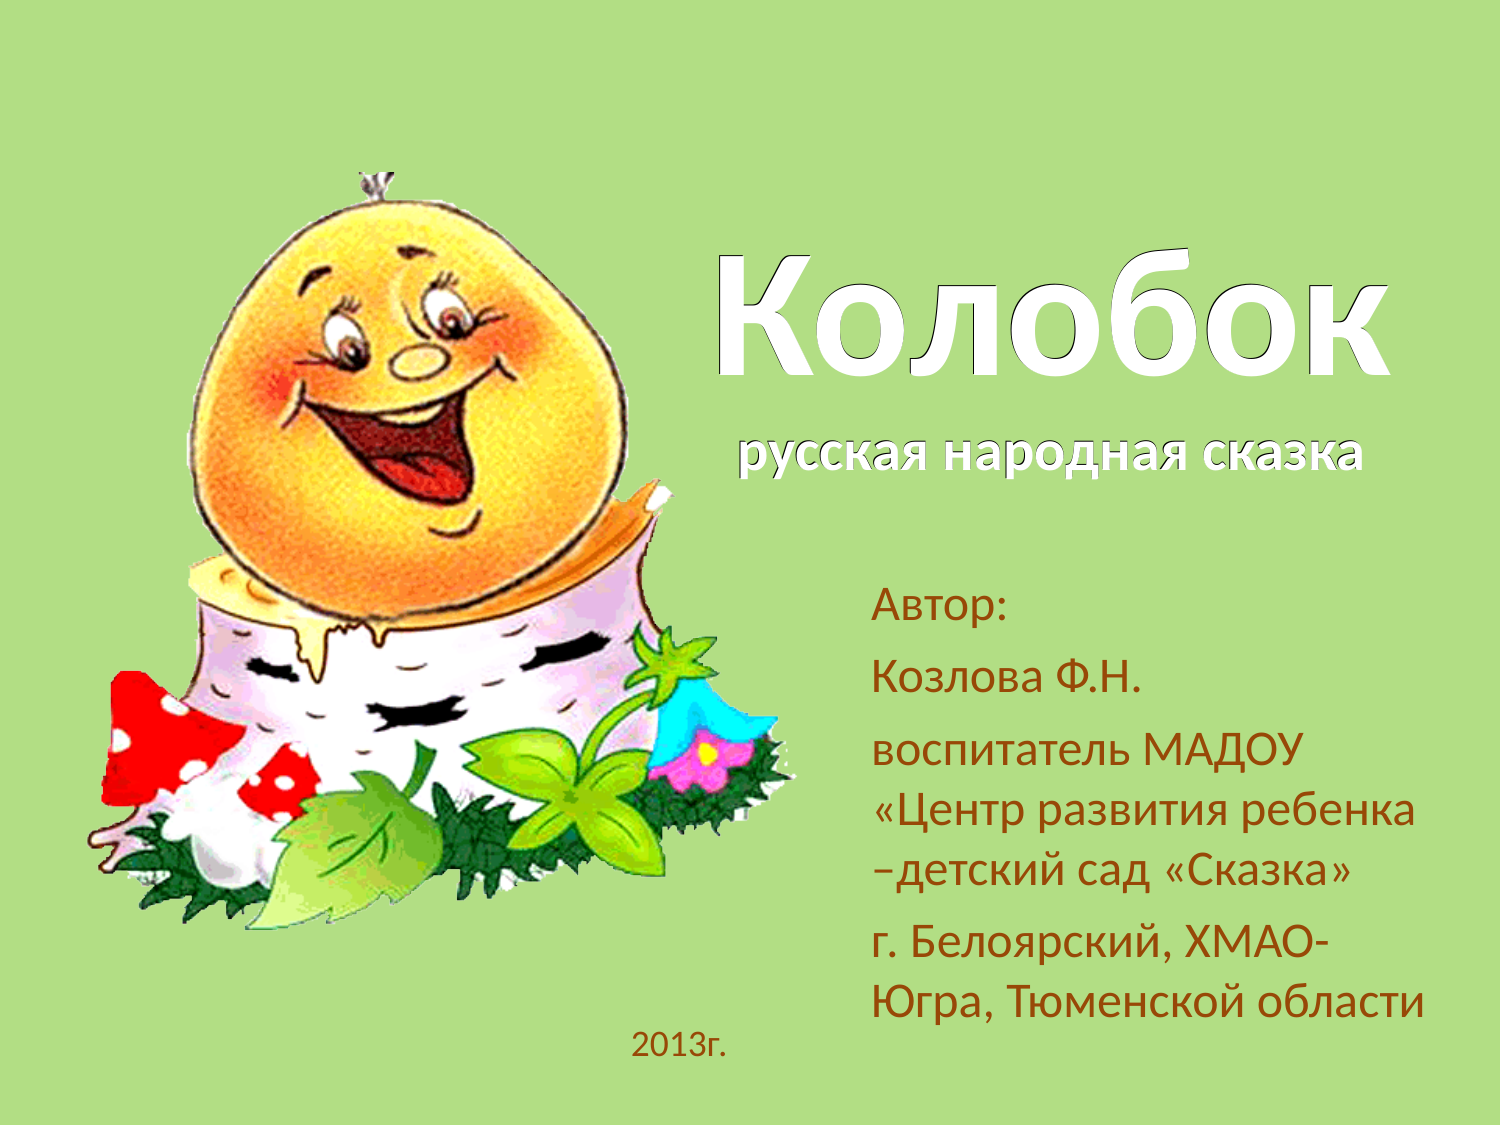

Колобок
русская народная сказка
# Автор:
Козлова Ф.Н.
воспитатель МАДОУ «Центр развития ребенка –детский сад «Сказка»
г. Белоярский, ХМАО-Югра, Тюменской области
2013г.